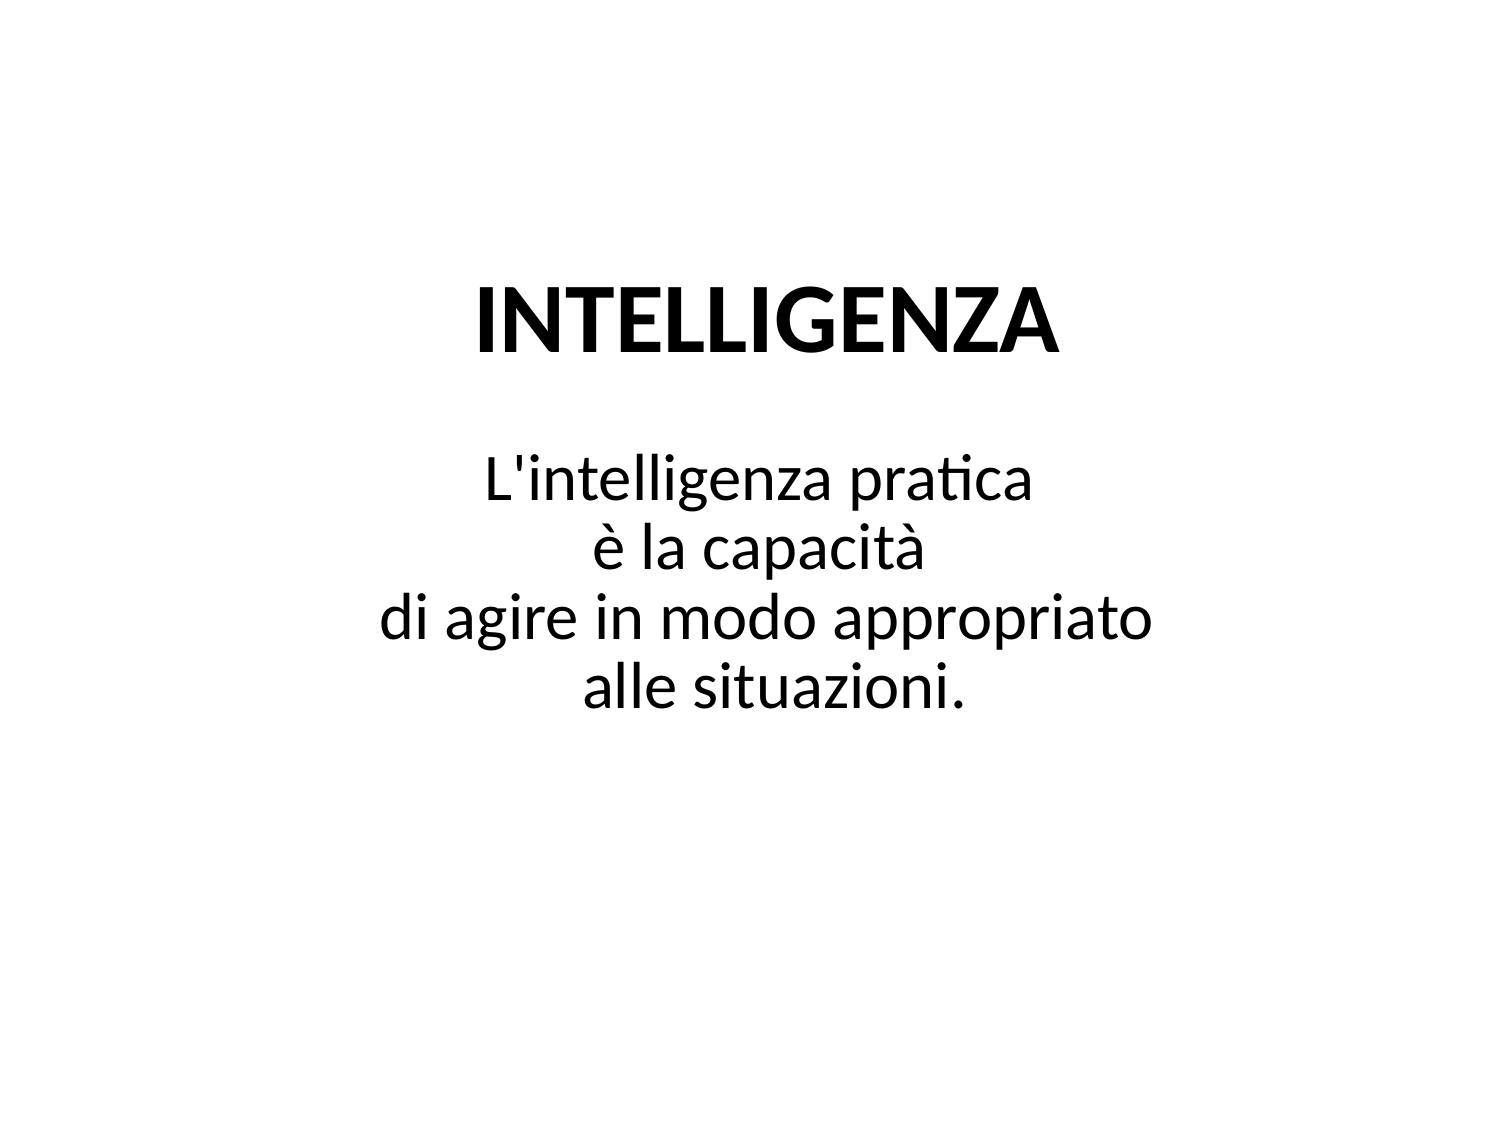

INTELLIGENZA
L'intelligenza pratica
è la capacità
di agire in modo appropriato
 alle situazioni.